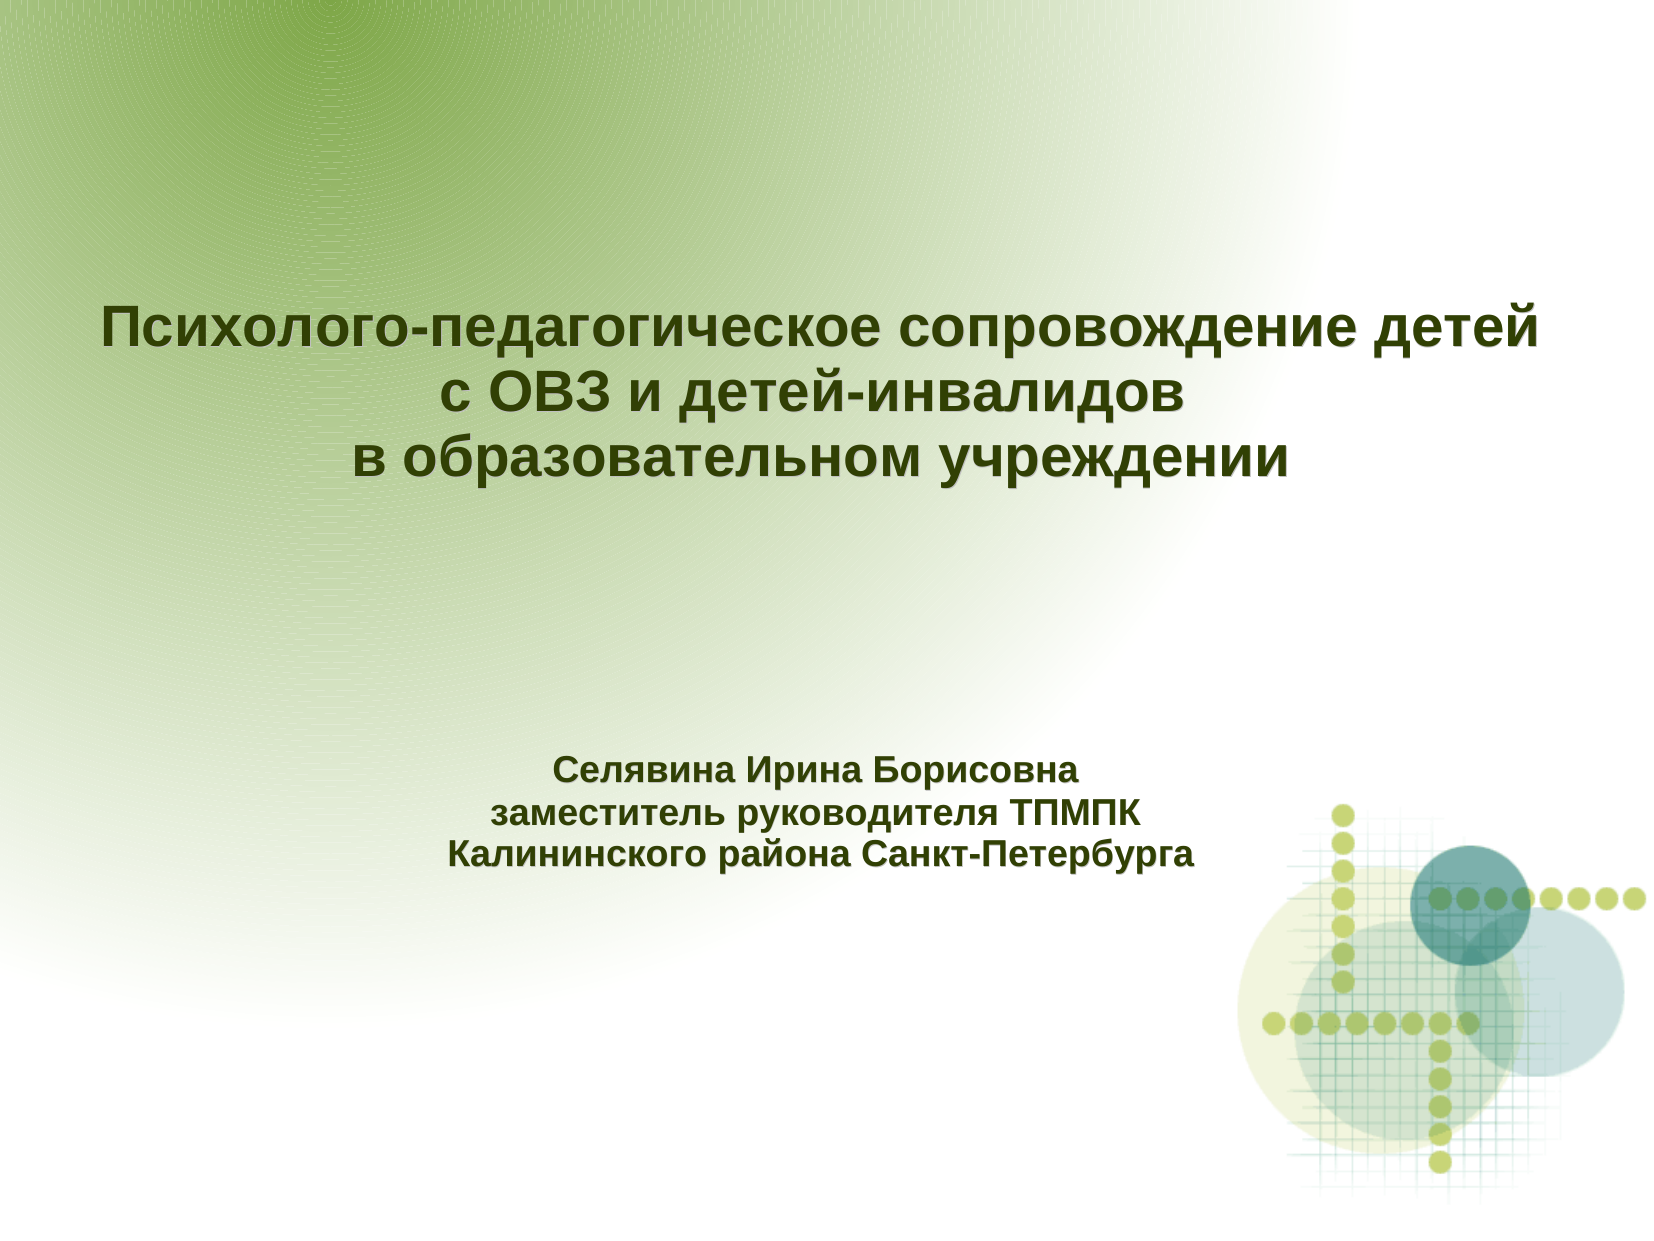

# Психолого-педагогическое сопровождение детей с ОВЗ и детей-инвалидов в образовательном учреждении Селявина Ирина Борисовна заместитель руководителя ТПМПК Калининского района Санкт-Петербурга